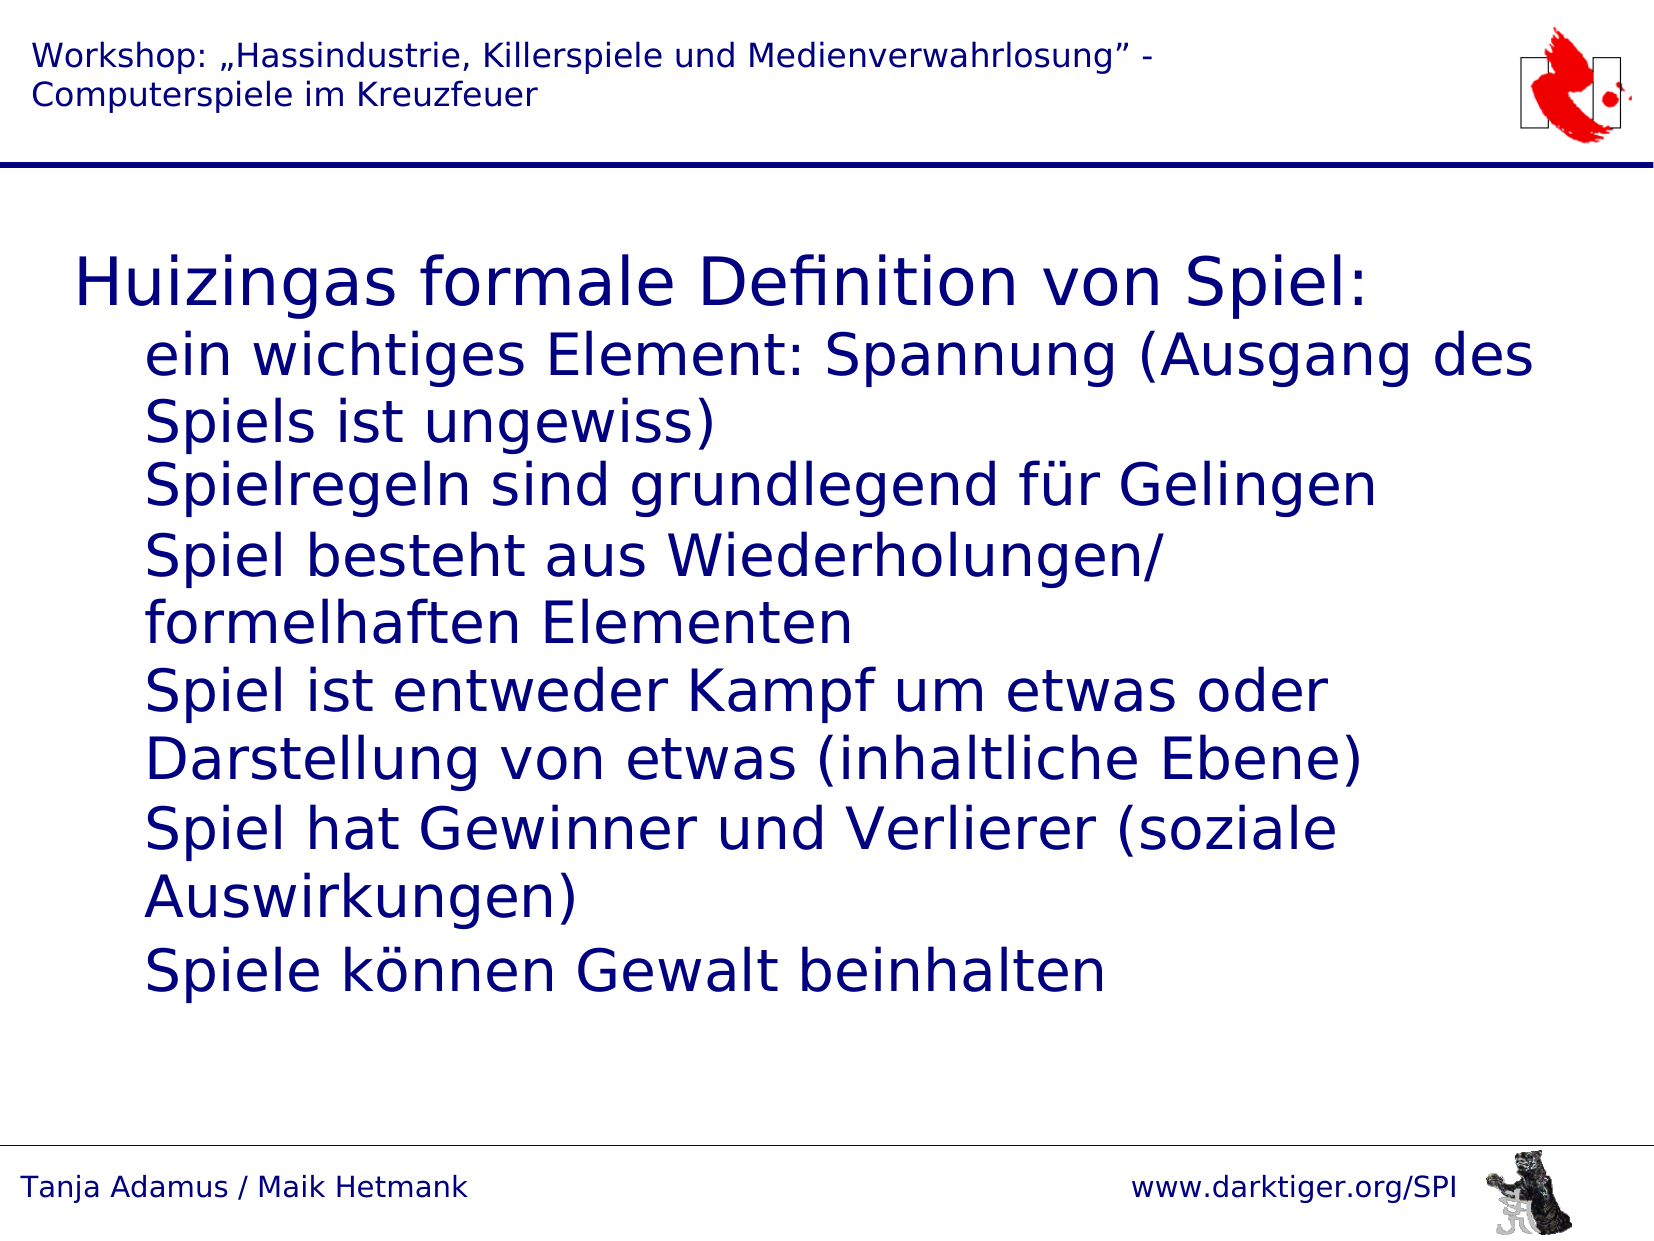

Workshop: „Hassindustrie, Killerspiele und Medienverwahrlosung” - Computerspiele im Kreuzfeuer
Huizingas formale Definition von Spiel:
ein wichtiges Element: Spannung (Ausgang des Spiels ist ungewiss)
Spielregeln sind grundlegend für Gelingen
Spiel besteht aus Wiederholungen/ formelhaften Elementen
Spiel ist entweder Kampf um etwas oder Darstellung von etwas (inhaltliche Ebene)
Spiel hat Gewinner und Verlierer (soziale Auswirkungen)
Spiele können Gewalt beinhalten